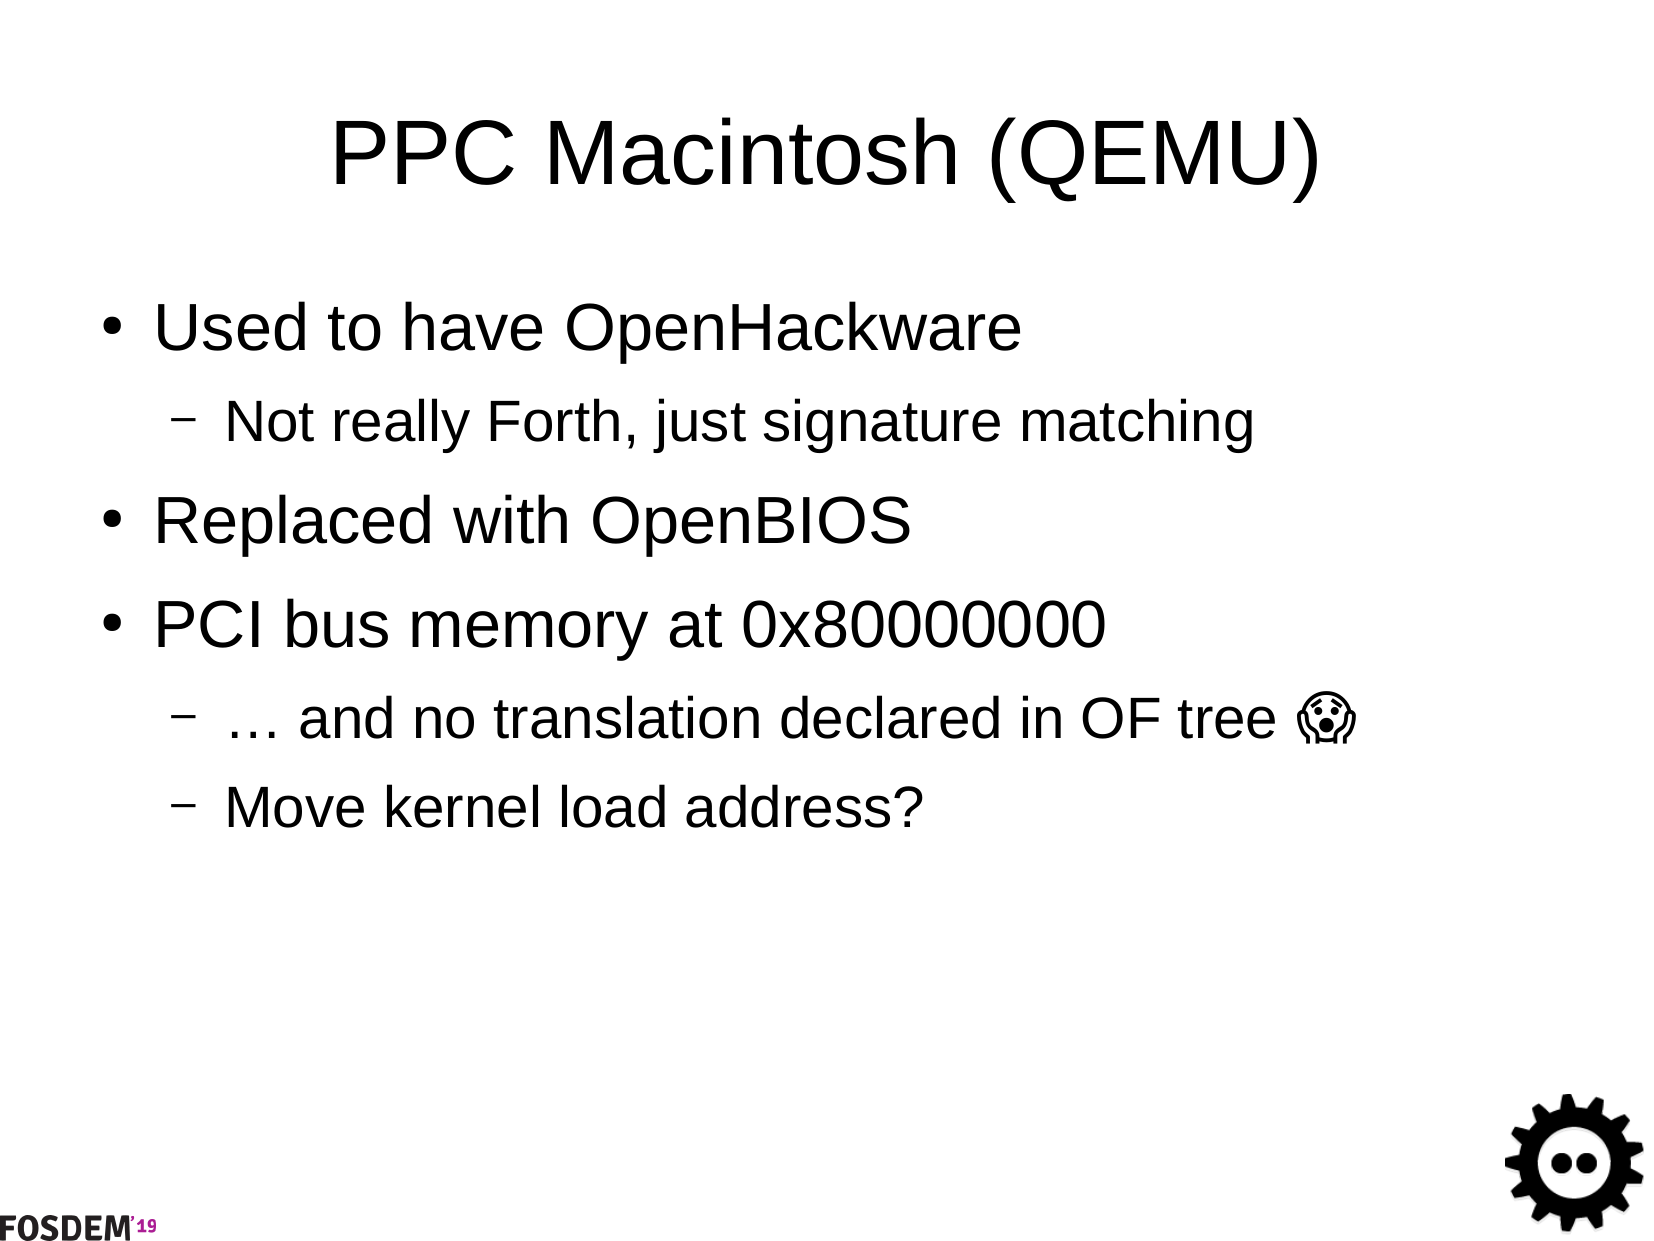

# PPC Macintosh (QEMU)
Used to have OpenHackware
Not really Forth, just signature matching
Replaced with OpenBIOS
PCI bus memory at 0x80000000
… and no translation declared in OF tree 😱
Move kernel load address?